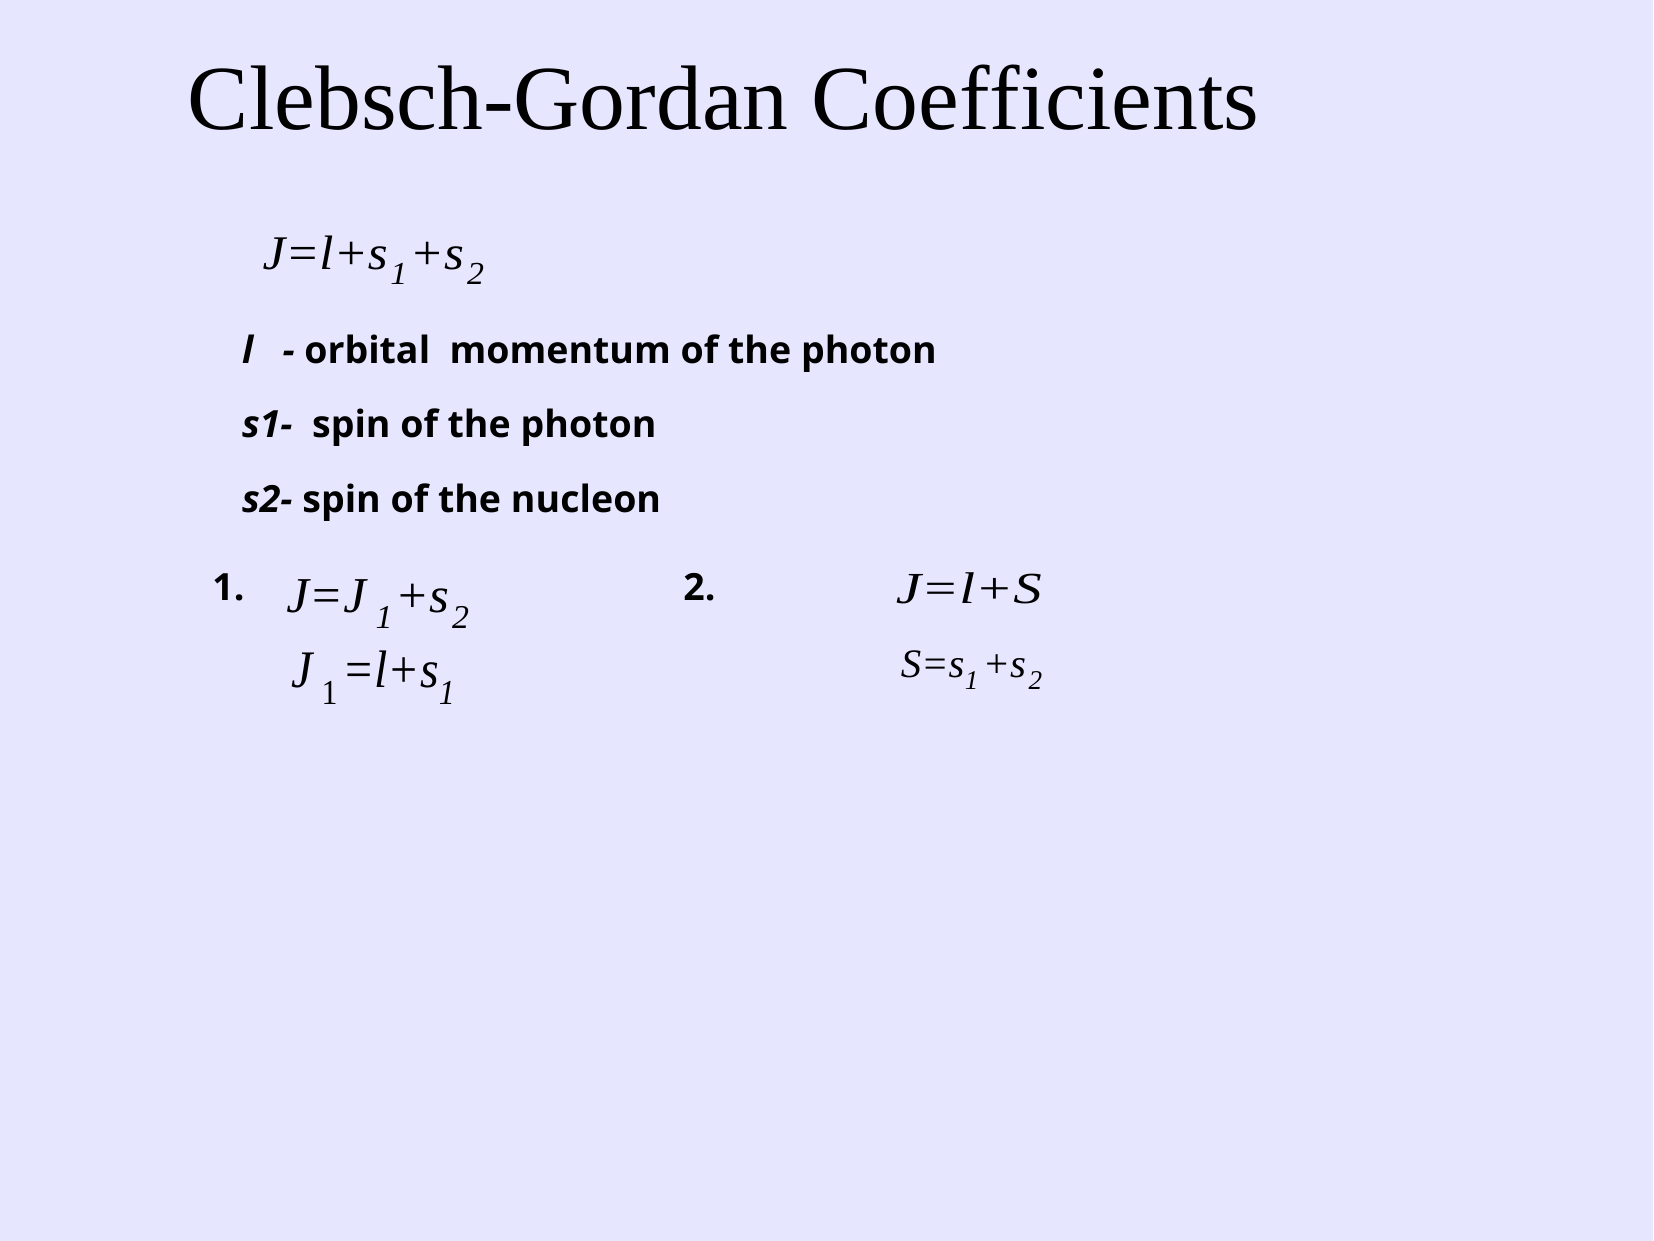

# Clebsch-Gordan Coefficients
l - orbital momentum of the photon
s1- spin of the photon
s2- spin of the nucleon
1. 2.